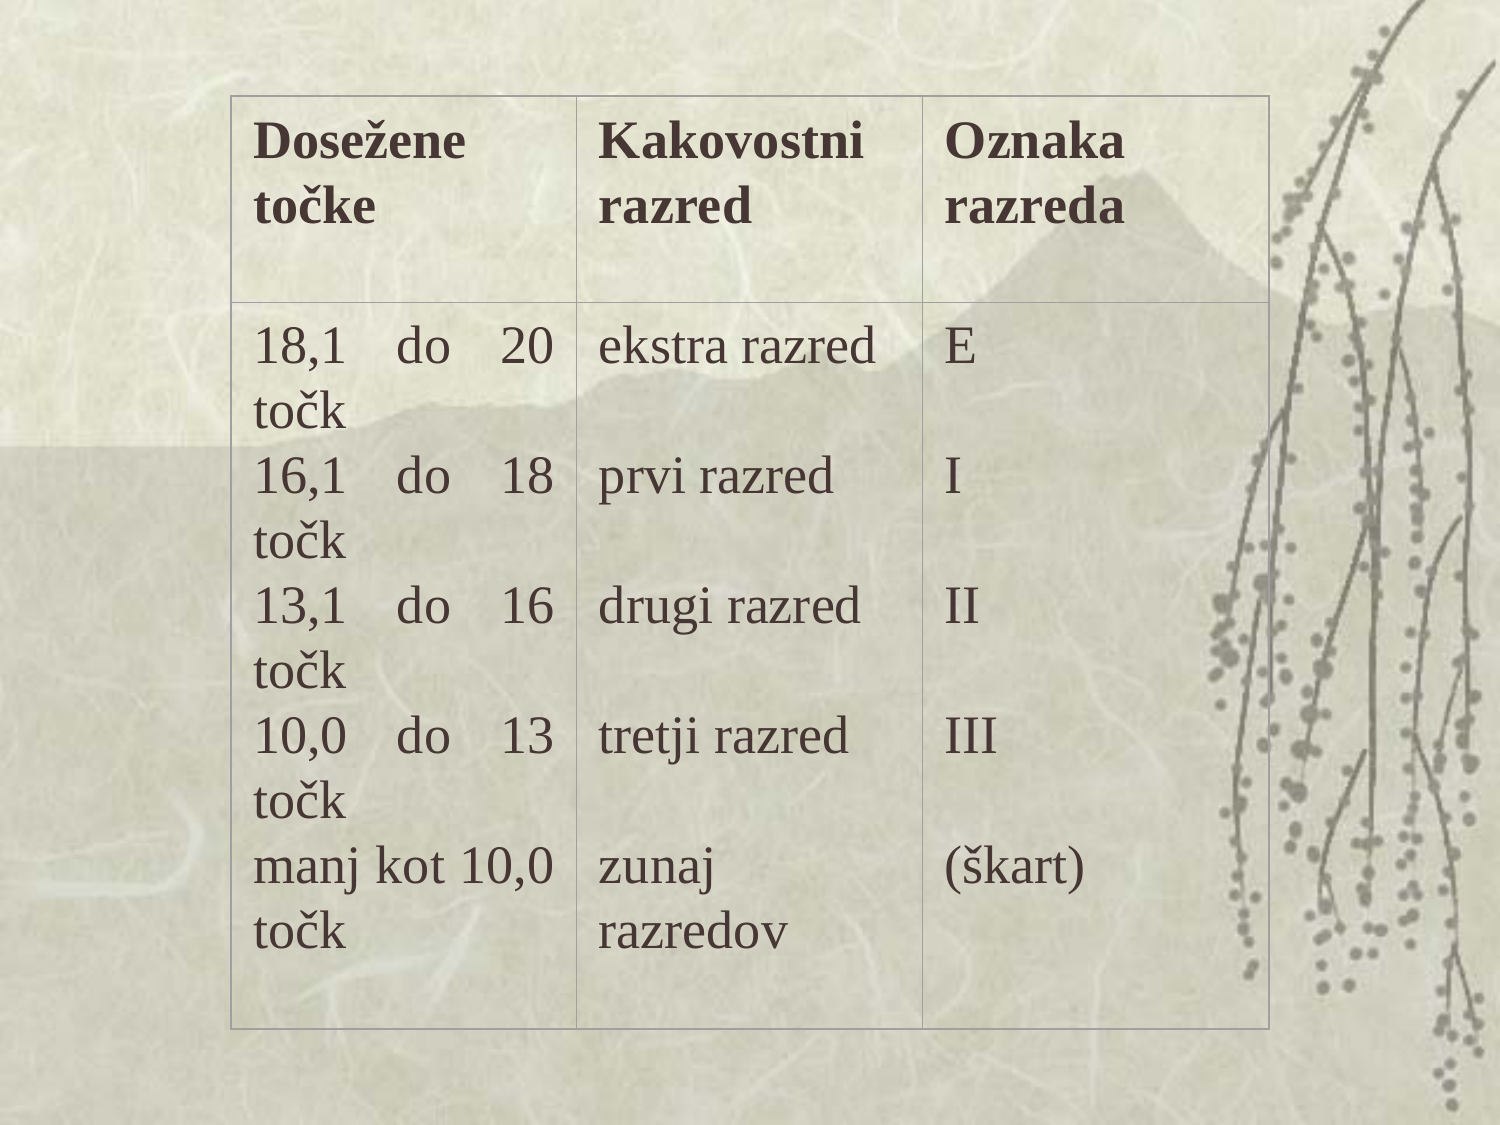

Dosežene točke
Kakovostni razred
Oznaka razreda
18,1 do 20 točk
16,1 do 18 točk
13,1 do 16 točk
10,0 do 13 točk
manj kot 10,0 točk
ekstra razred
prvi razred
drugi razred
tretji razred
zunaj razredov
E
I
II
III
(škart)
#